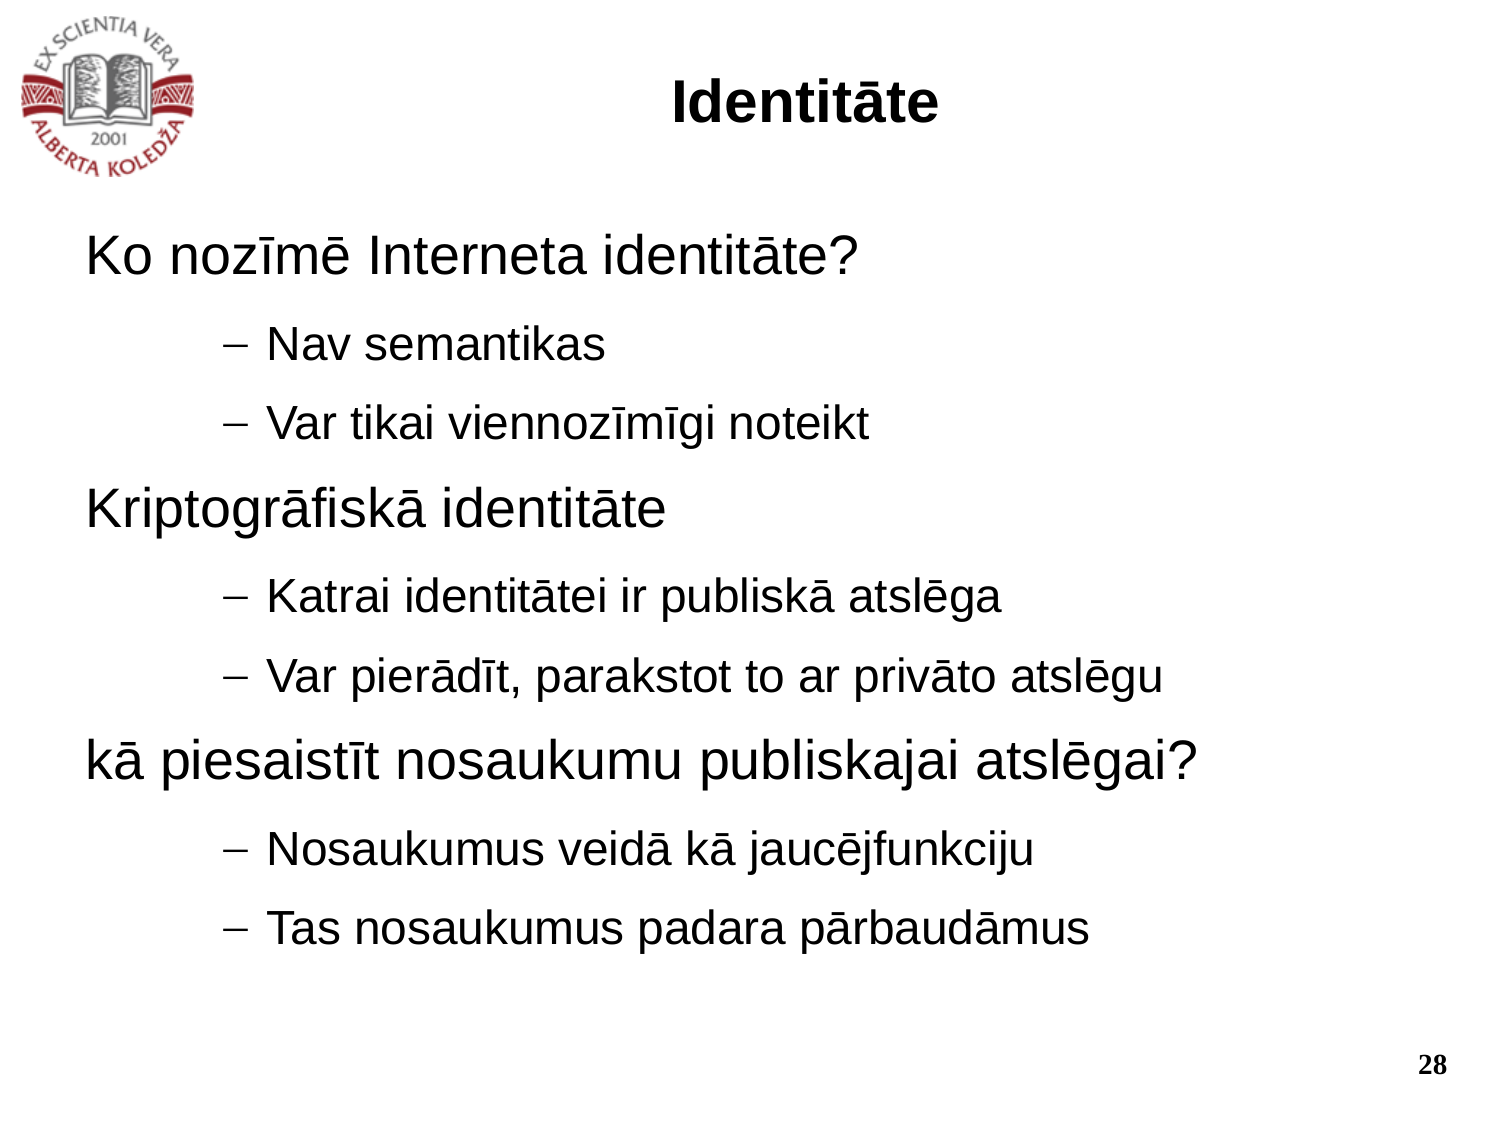

# Identitāte
Ko nozīmē Interneta identitāte?
Nav semantikas
Var tikai viennozīmīgi noteikt
Kriptogrāfiskā identitāte
Katrai identitātei ir publiskā atslēga
Var pierādīt, parakstot to ar privāto atslēgu
kā piesaistīt nosaukumu publiskajai atslēgai?
Nosaukumus veidā kā jaucējfunkciju
Tas nosaukumus padara pārbaudāmus